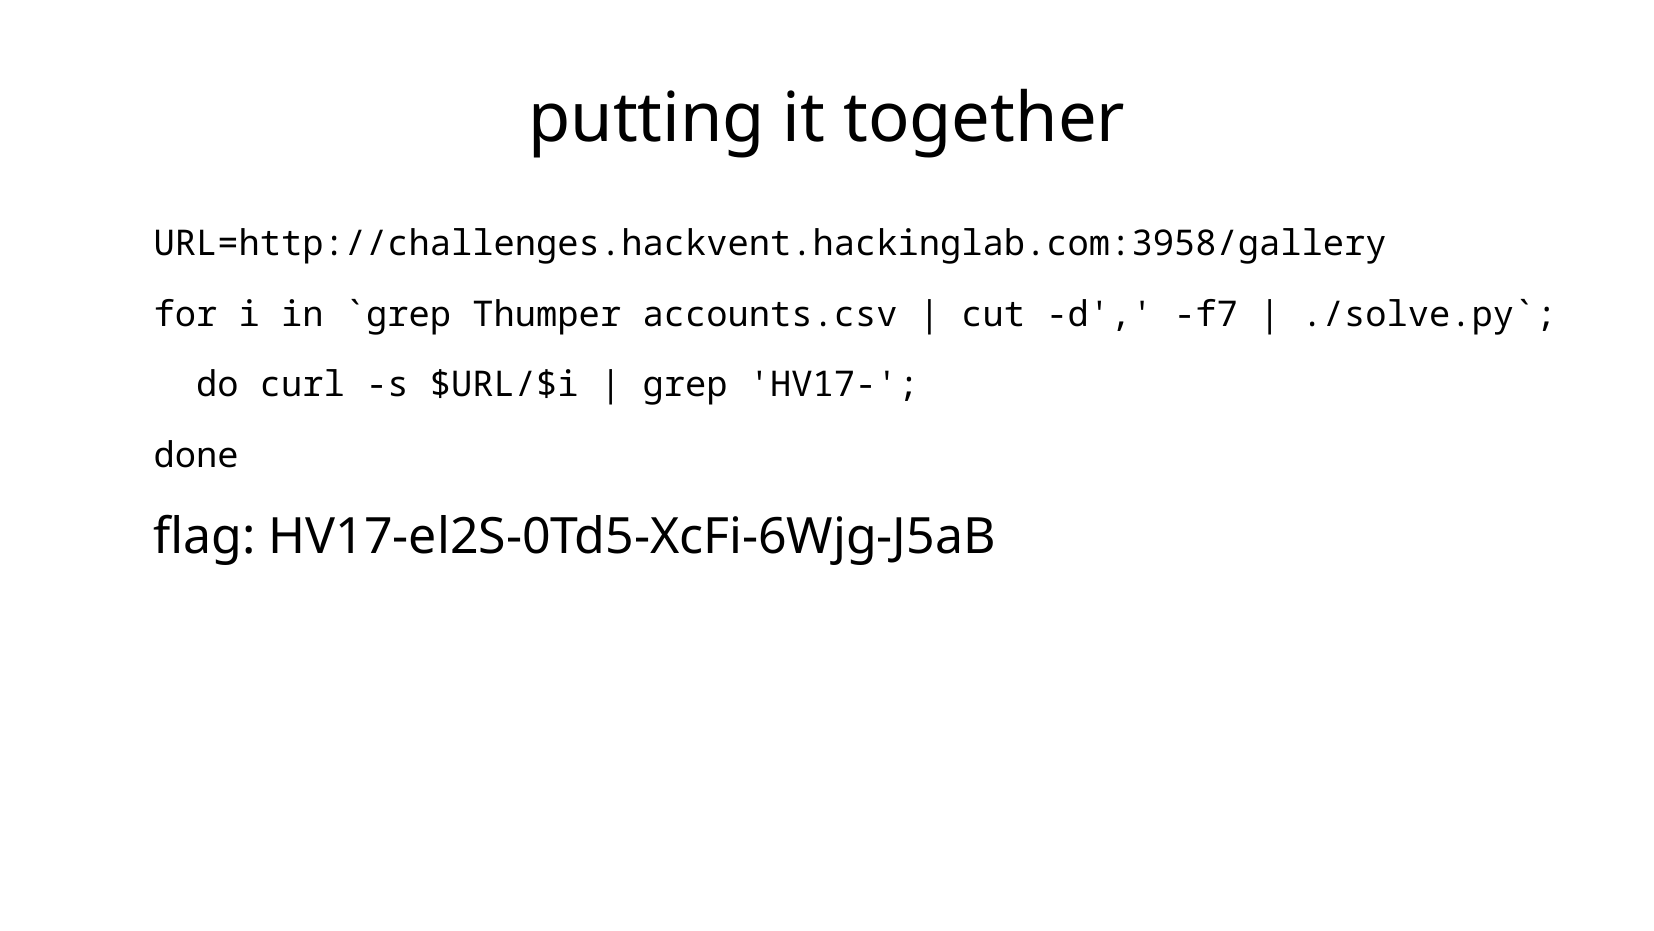

# putting it together
URL=http://challenges.hackvent.hackinglab.com:3958/gallery
for i in `grep Thumper accounts.csv | cut -d',' -f7 | ./solve.py`;
 do curl -s $URL/$i | grep 'HV17-';
done
flag: HV17-el2S-0Td5-XcFi-6Wjg-J5aB